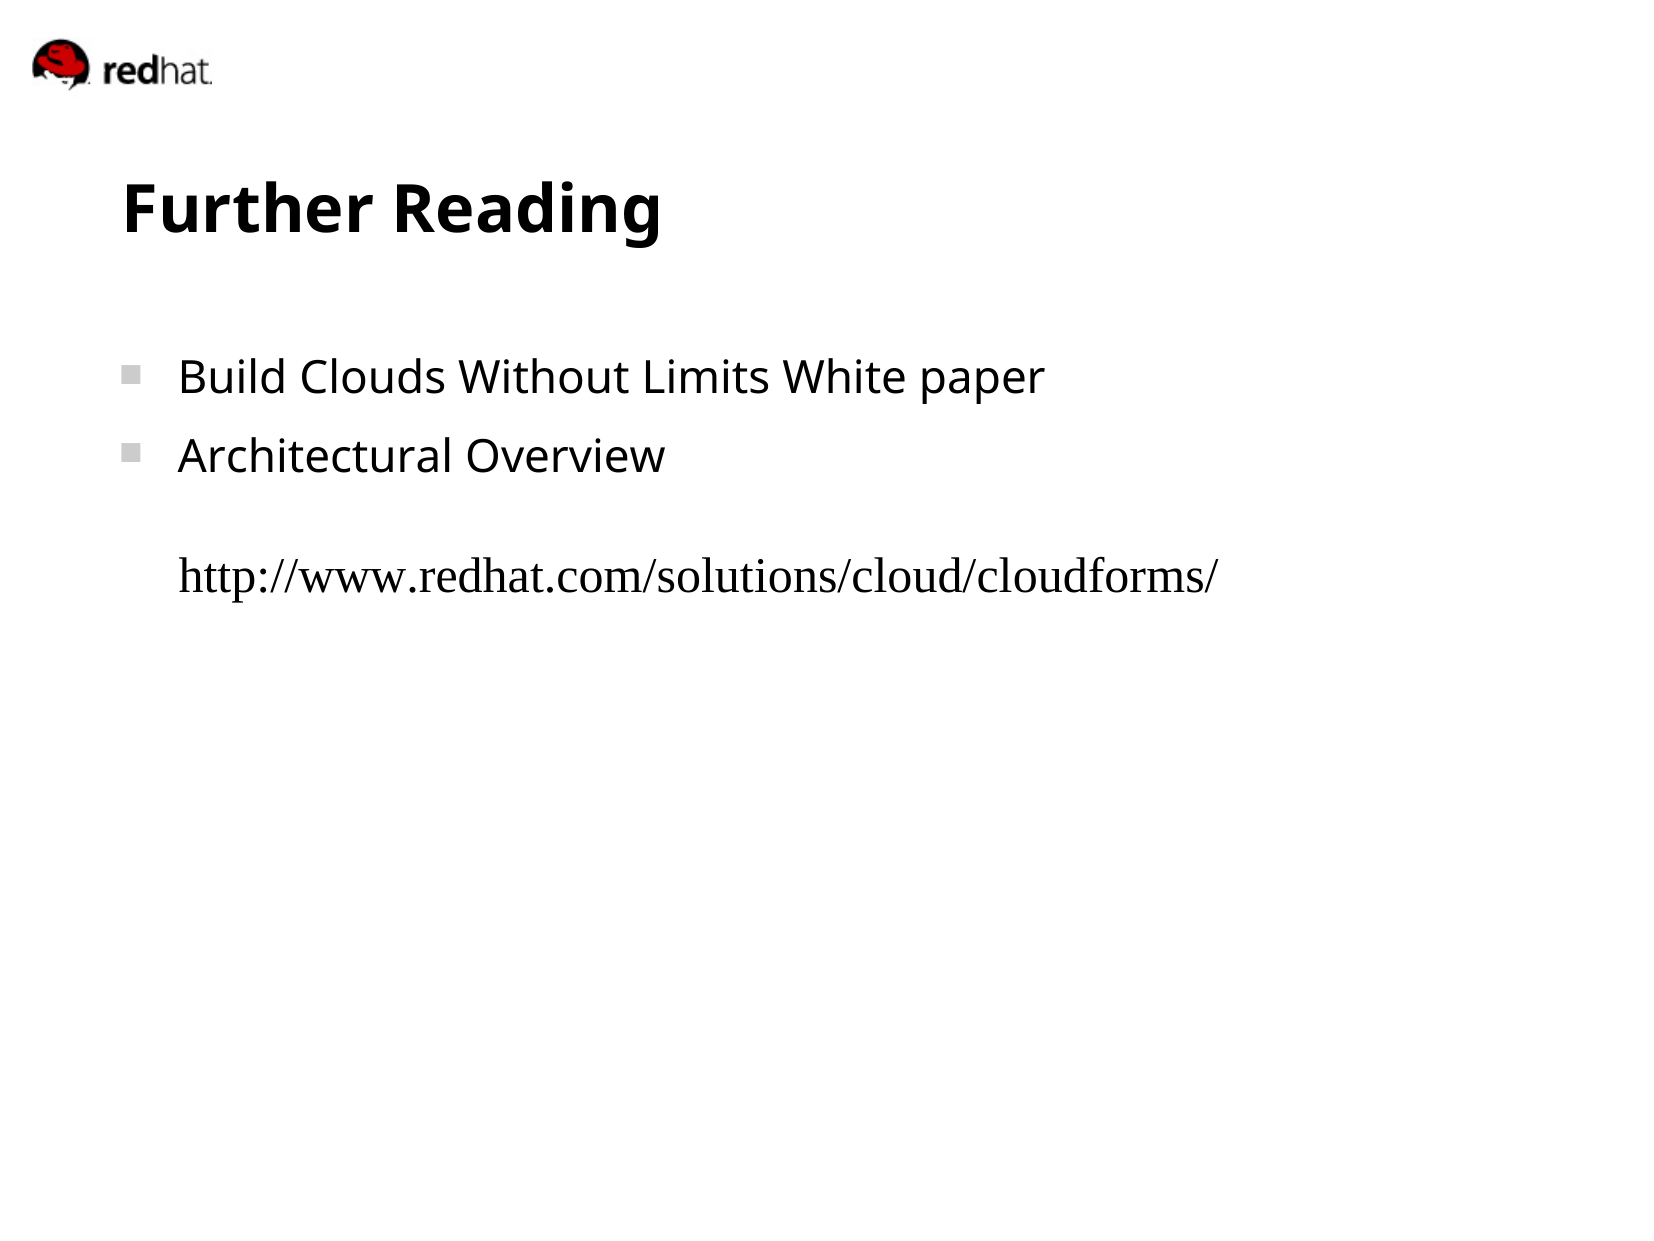

# Further Reading
Build Clouds Without Limits White paper
Architectural Overview
http://www.redhat.com/solutions/cloud/cloudforms/